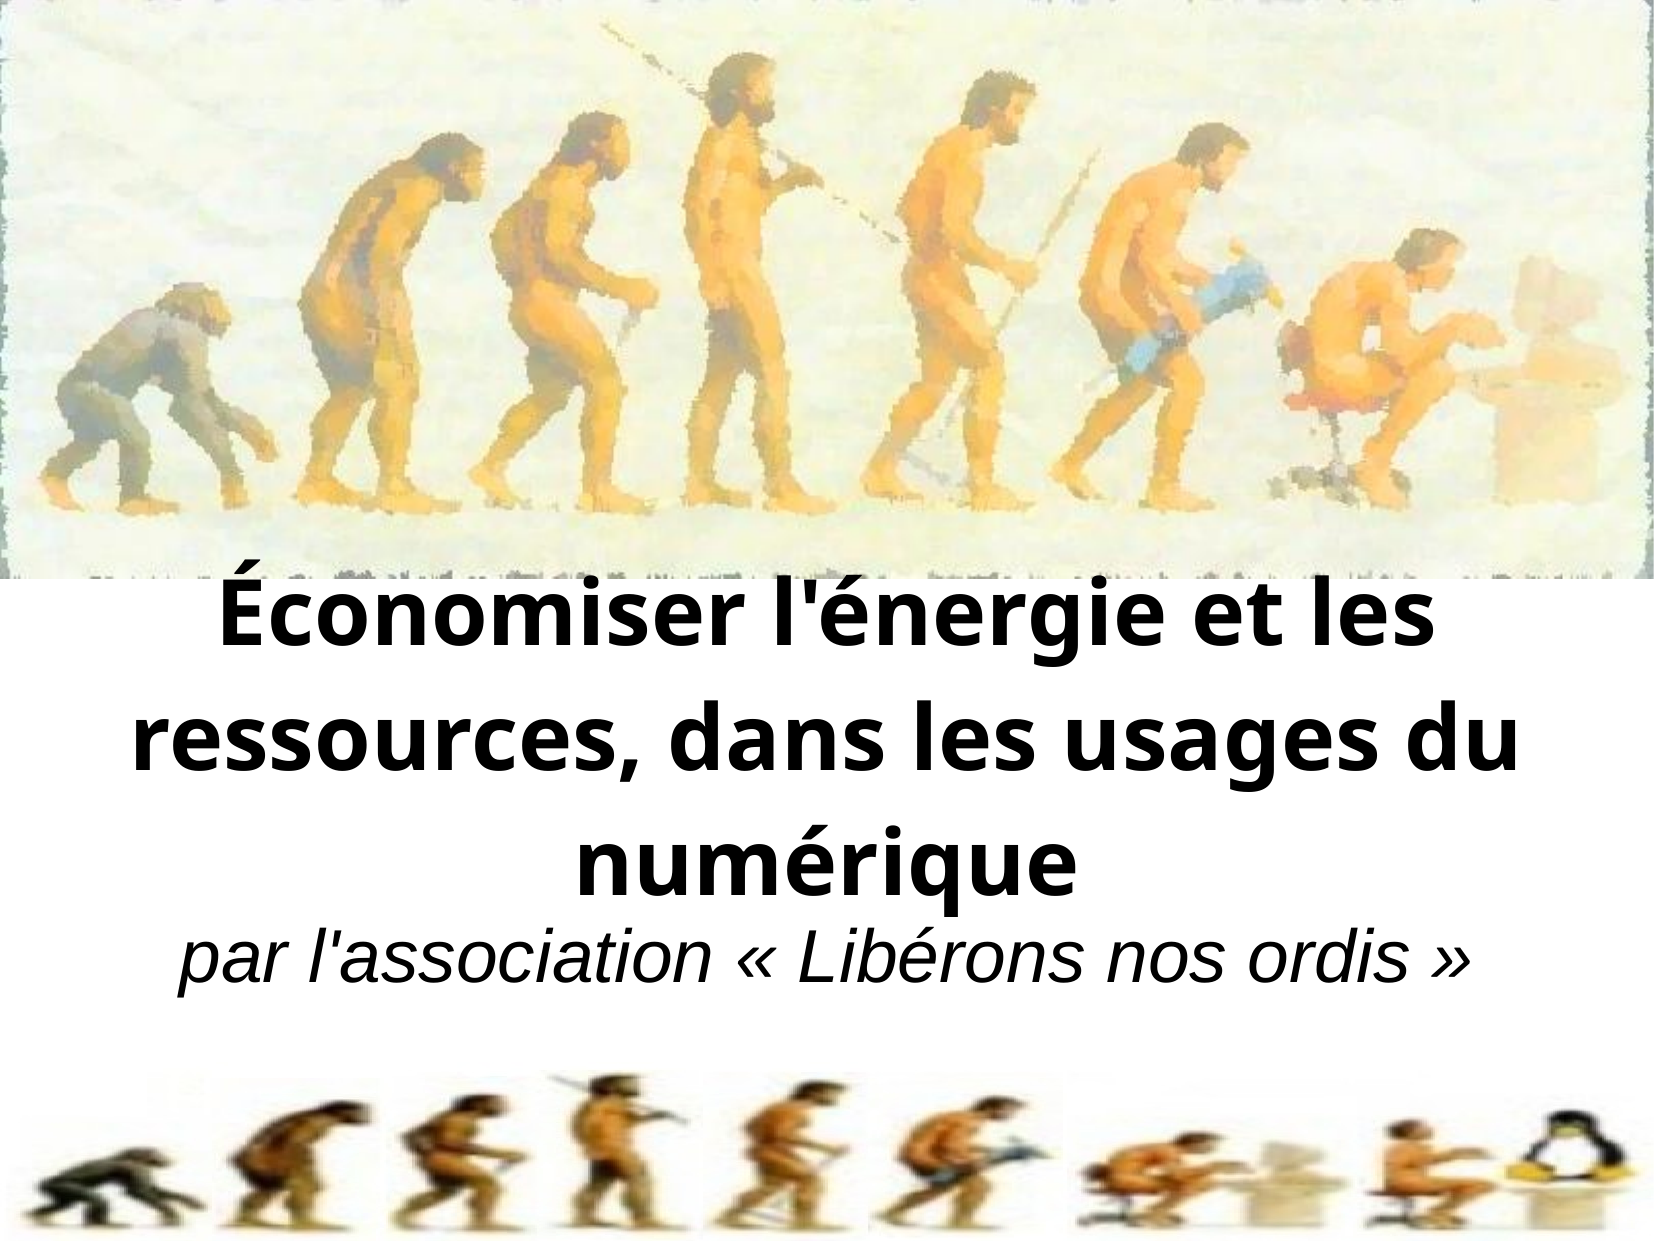

# Économiser l'énergie et les ressources, dans les usages du numérique
par l'association « Libérons nos ordis »